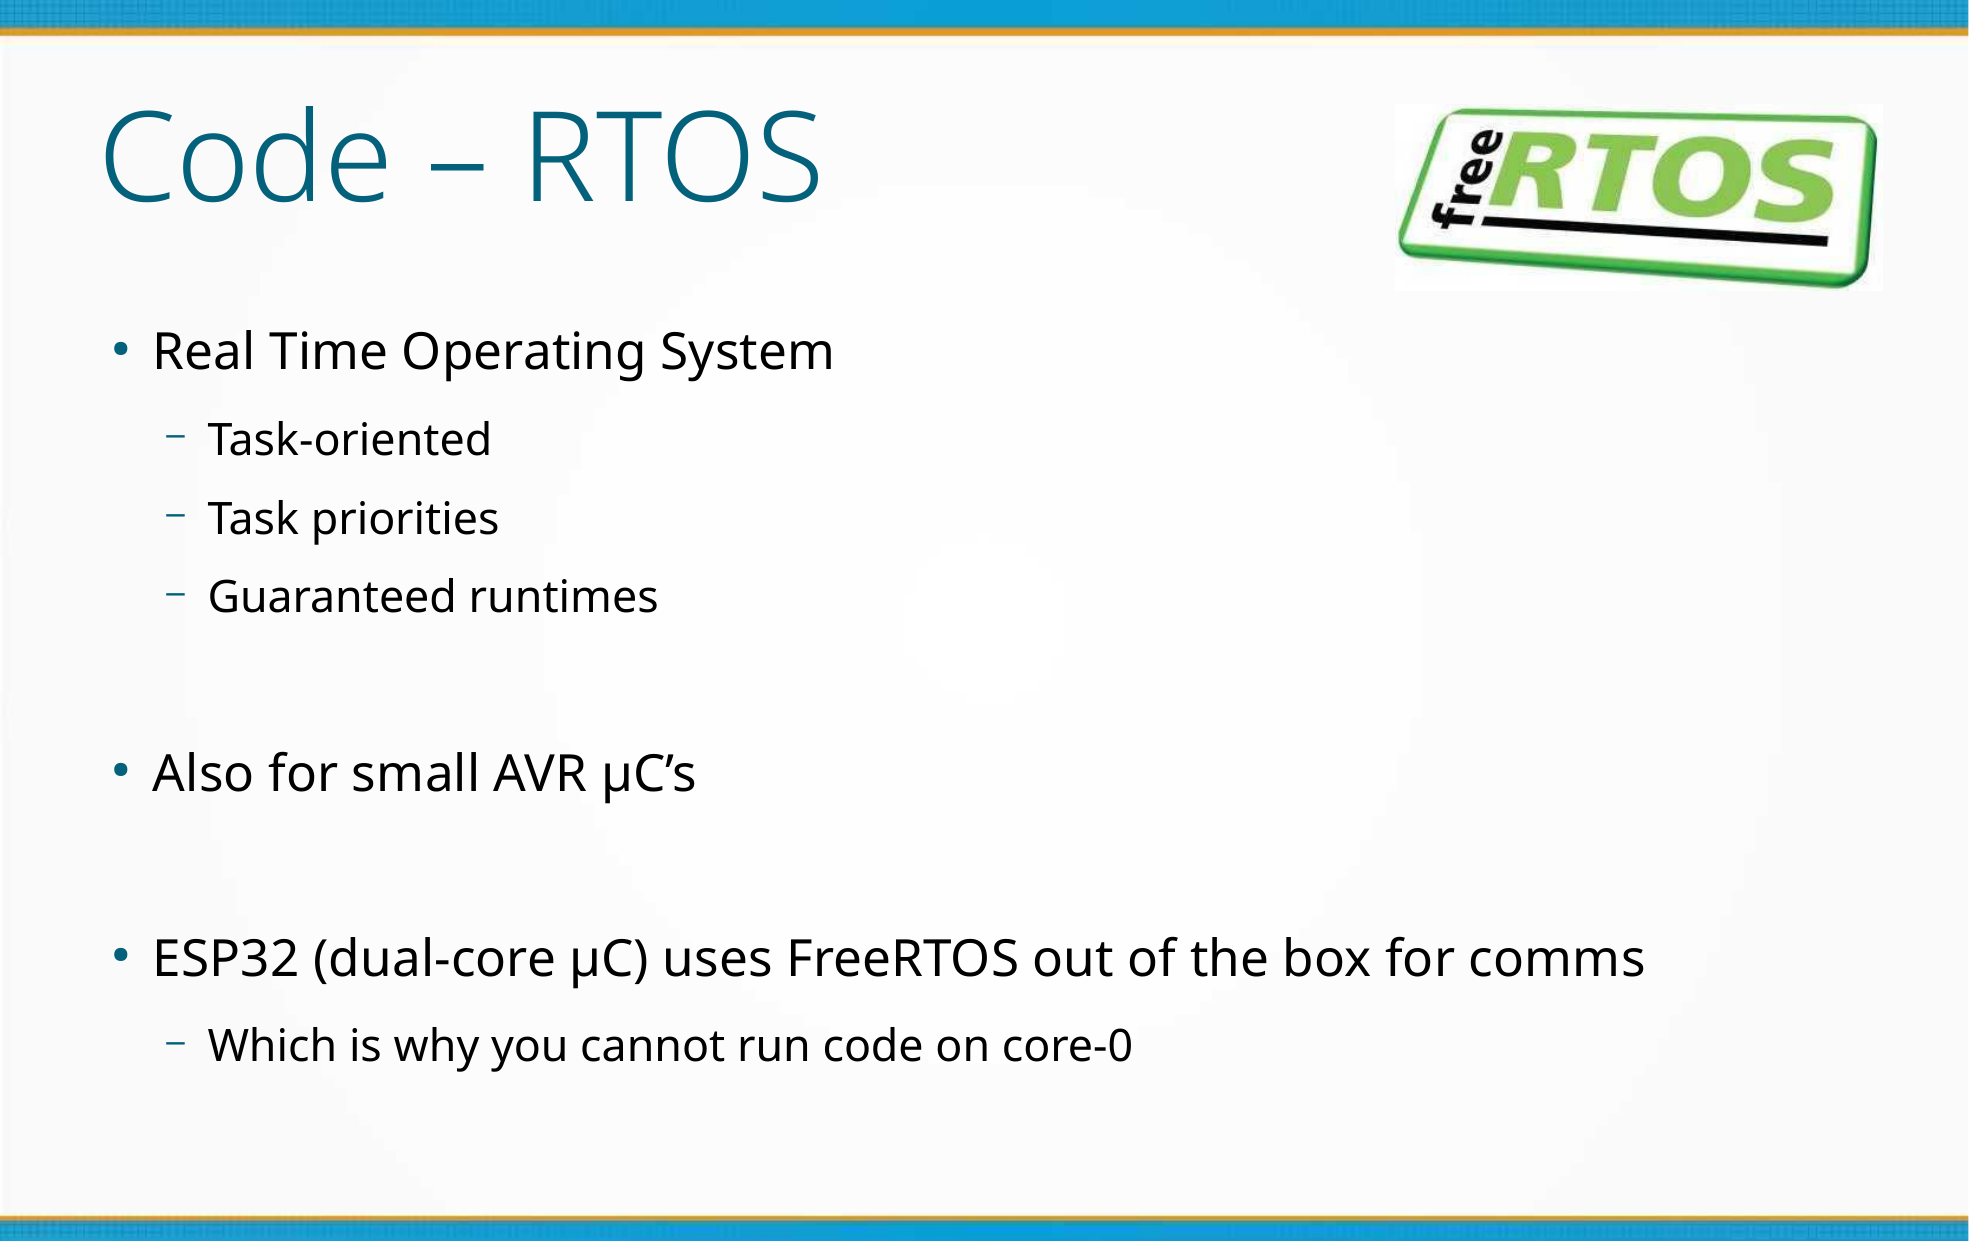

# Code – RTOS
Real Time Operating System
Task-oriented
Task priorities
Guaranteed runtimes
Also for small AVR µC’s
ESP32 (dual-core µC) uses FreeRTOS out of the box for comms
Which is why you cannot run code on core-0